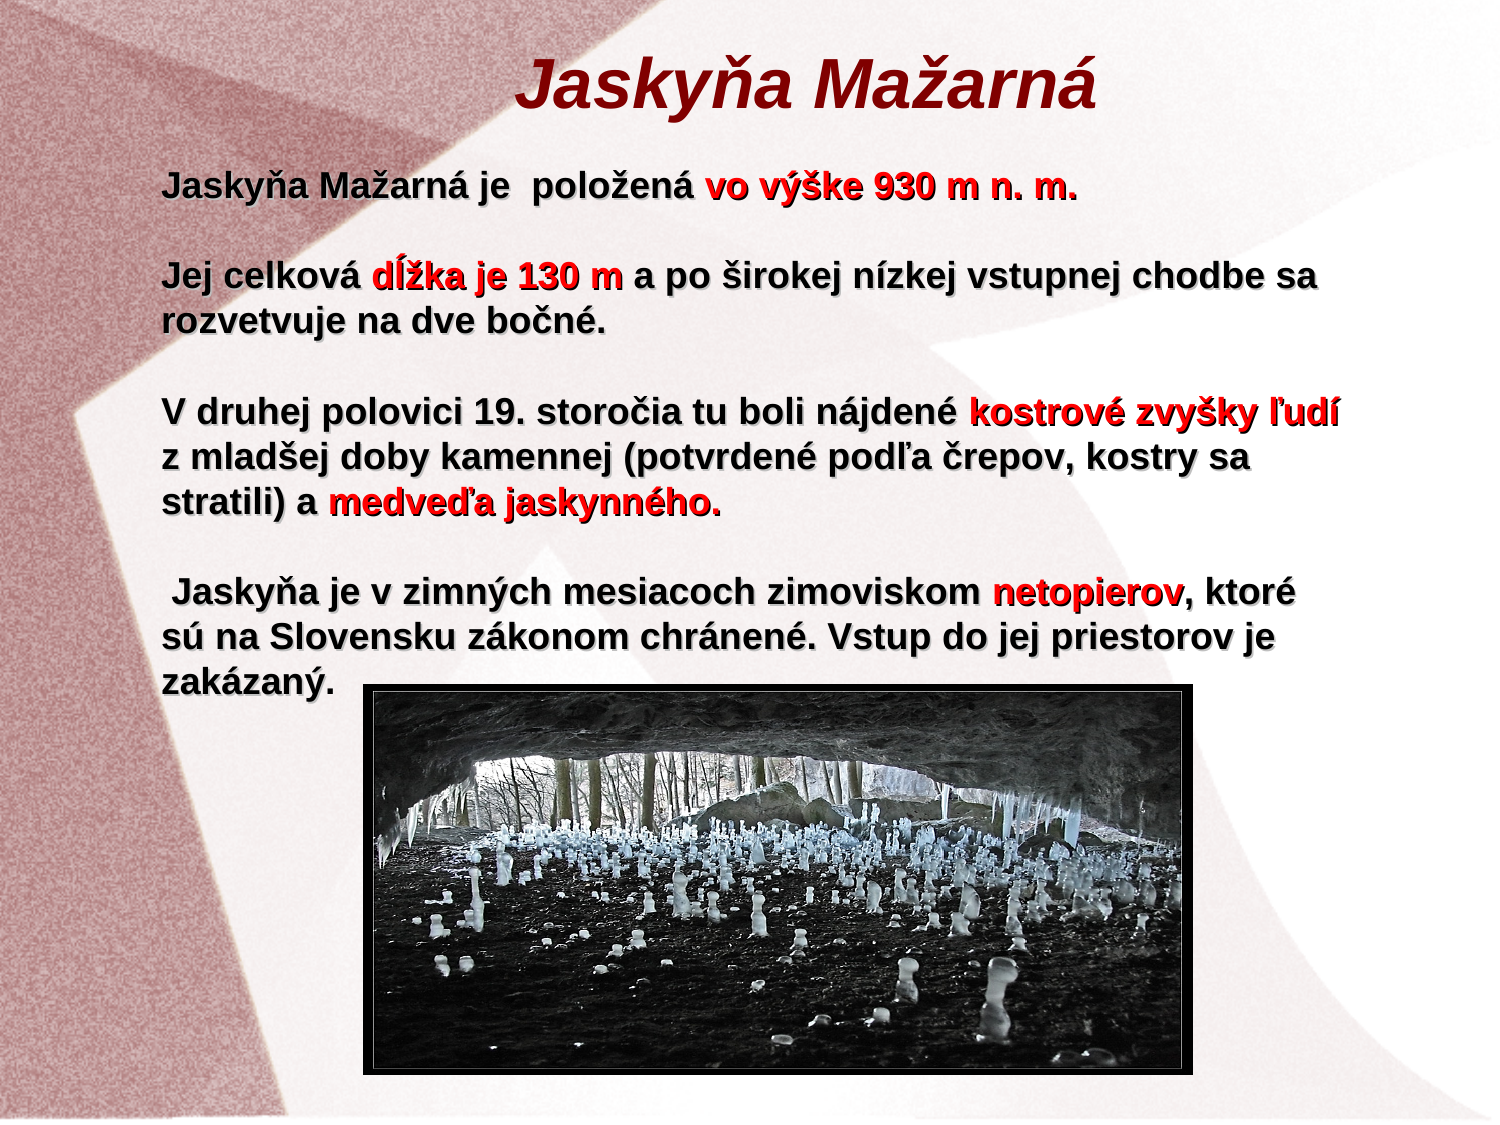

# Jaskyňa Mažarná
Jaskyňa Mažarná je položená vo výške 930 m n. m.
Jej celková dĺžka je 130 m a po širokej nízkej vstupnej chodbe sa rozvetvuje na dve bočné.
V druhej polovici 19. storočia tu boli nájdené kostrové zvyšky ľudí z mladšej doby kamennej (potvrdené podľa črepov, kostry sa stratili) a medveďa jaskynného.
 Jaskyňa je v zimných mesiacoch zimoviskom netopierov, ktoré sú na Slovensku zákonom chránené. Vstup do jej priestorov je zakázaný.